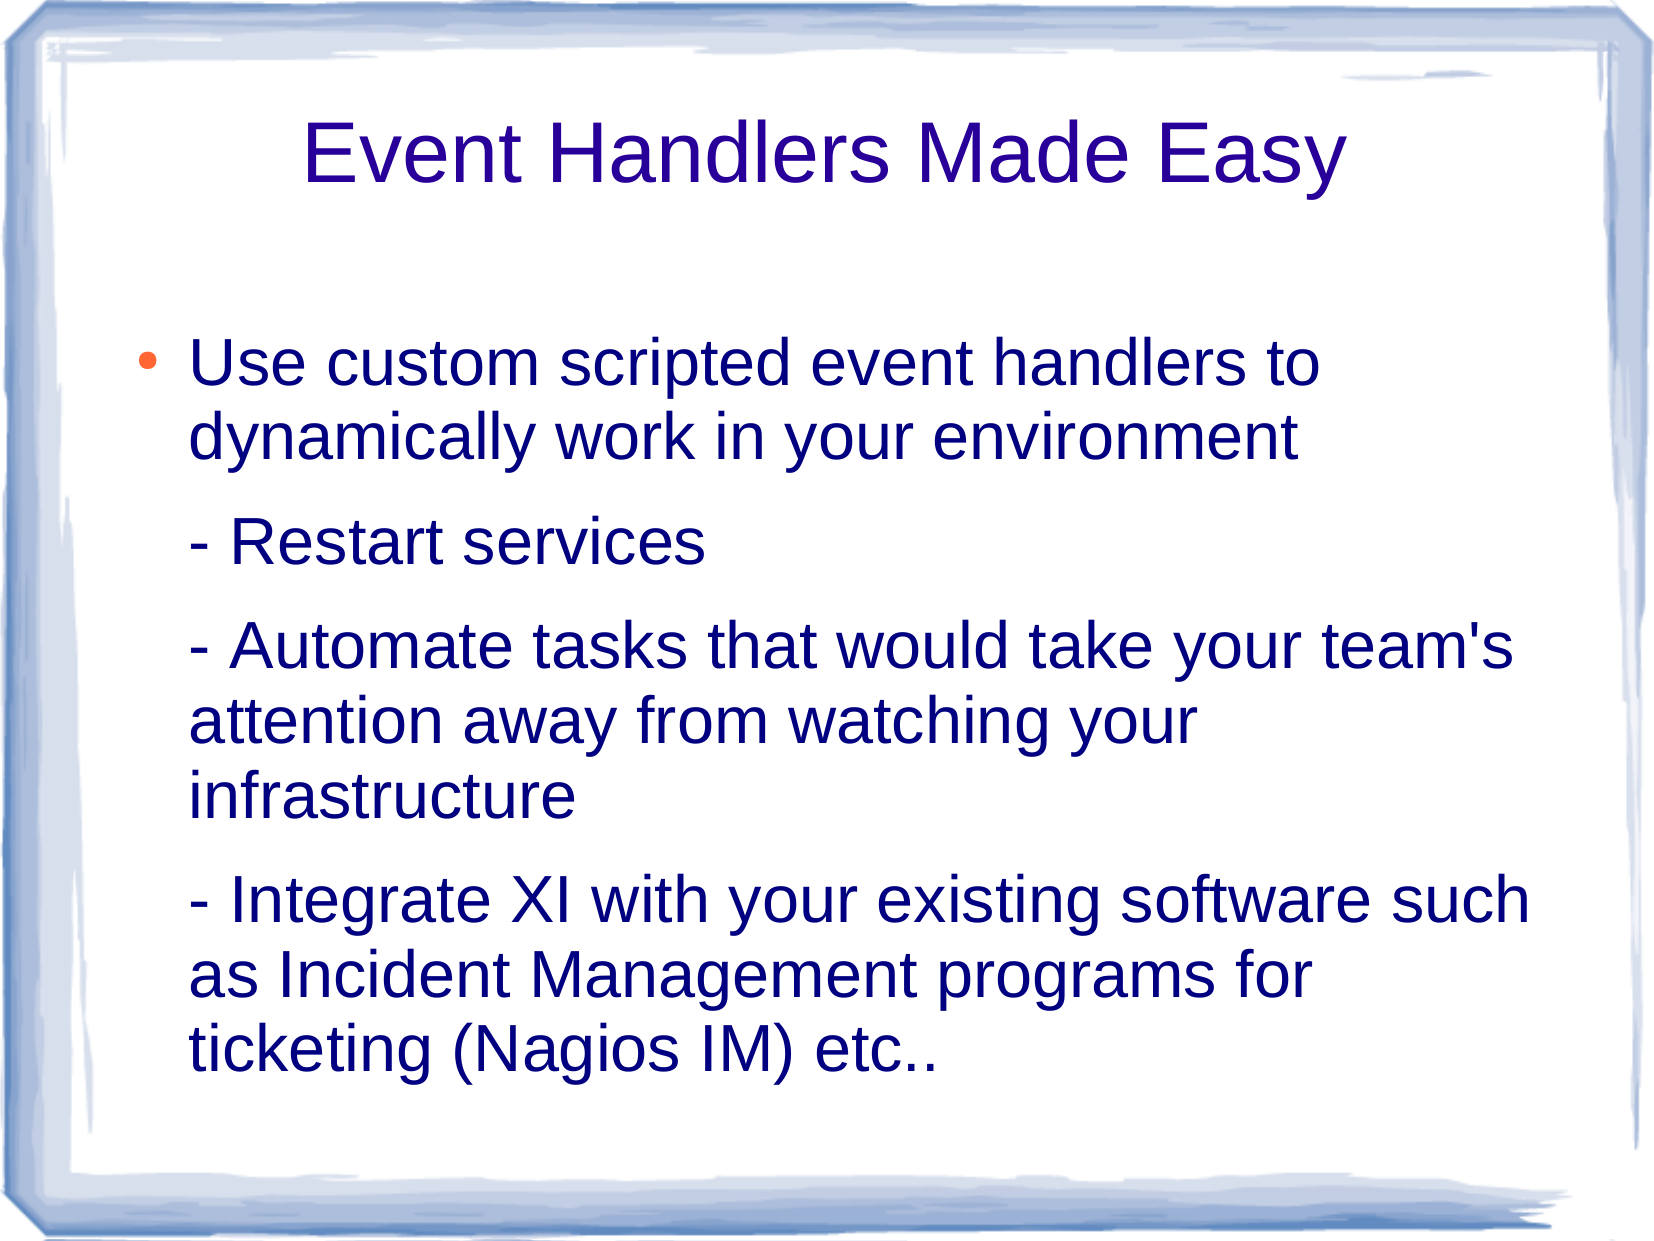

# Event Handlers Made Easy
Use custom scripted event handlers to dynamically work in your environment
- Restart services
- Automate tasks that would take your team's attention away from watching your infrastructure
- Integrate XI with your existing software such as Incident Management programs for ticketing (Nagios IM) etc..